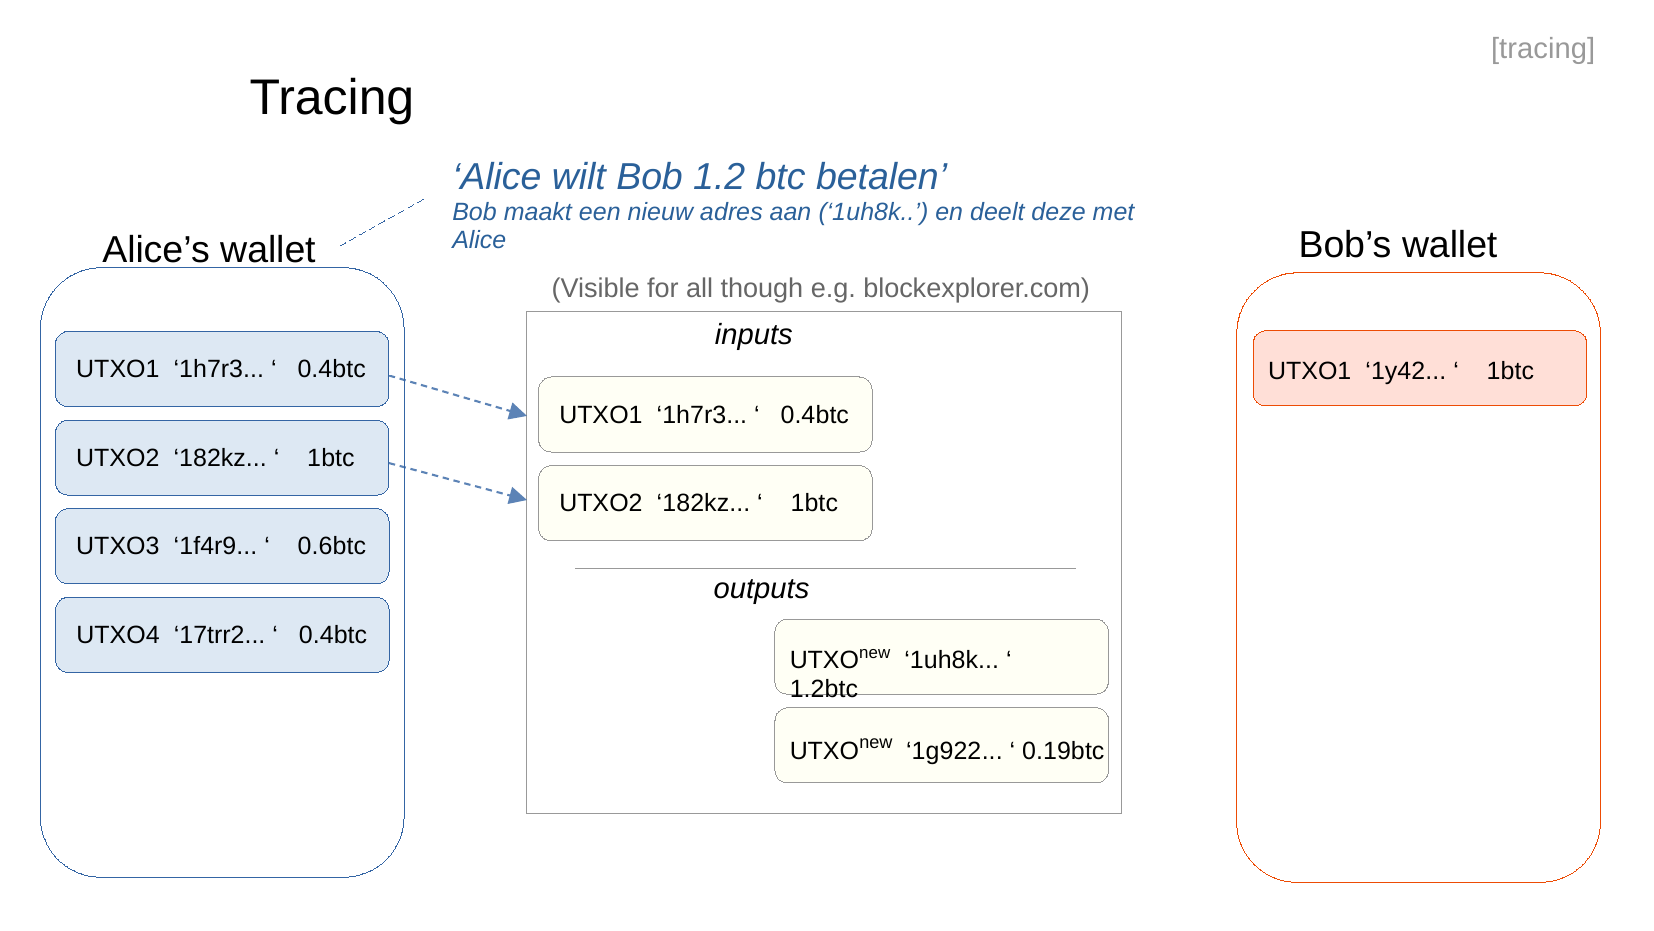

[tracing]
Tracing
‘Alice wilt Bob 1.2 btc betalen’
Bob maakt een nieuw adres aan (‘1uh8k..’) en deelt deze met Alice
Bob’s wallet
Alice’s wallet
(Visible for all though e.g. blockexplorer.com)
inputs
UTXO1 ‘1h7r3... ‘ 0.4btc
UTXO1 ‘1y42... ‘ 1btc
UTXO1 ‘1h7r3... ‘ 0.4btc
UTXO2 ‘182kz... ‘ 1btc
UTXO2 ‘182kz... ‘ 1btc
UTXO3 ‘1f4r9... ‘ 0.6btc
outputs
UTXO4 ‘17trr2... ‘ 0.4btc
UTXOnew ‘1uh8k... ‘ 1.2btc
UTXOnew ‘1g922... ‘ 0.19btc